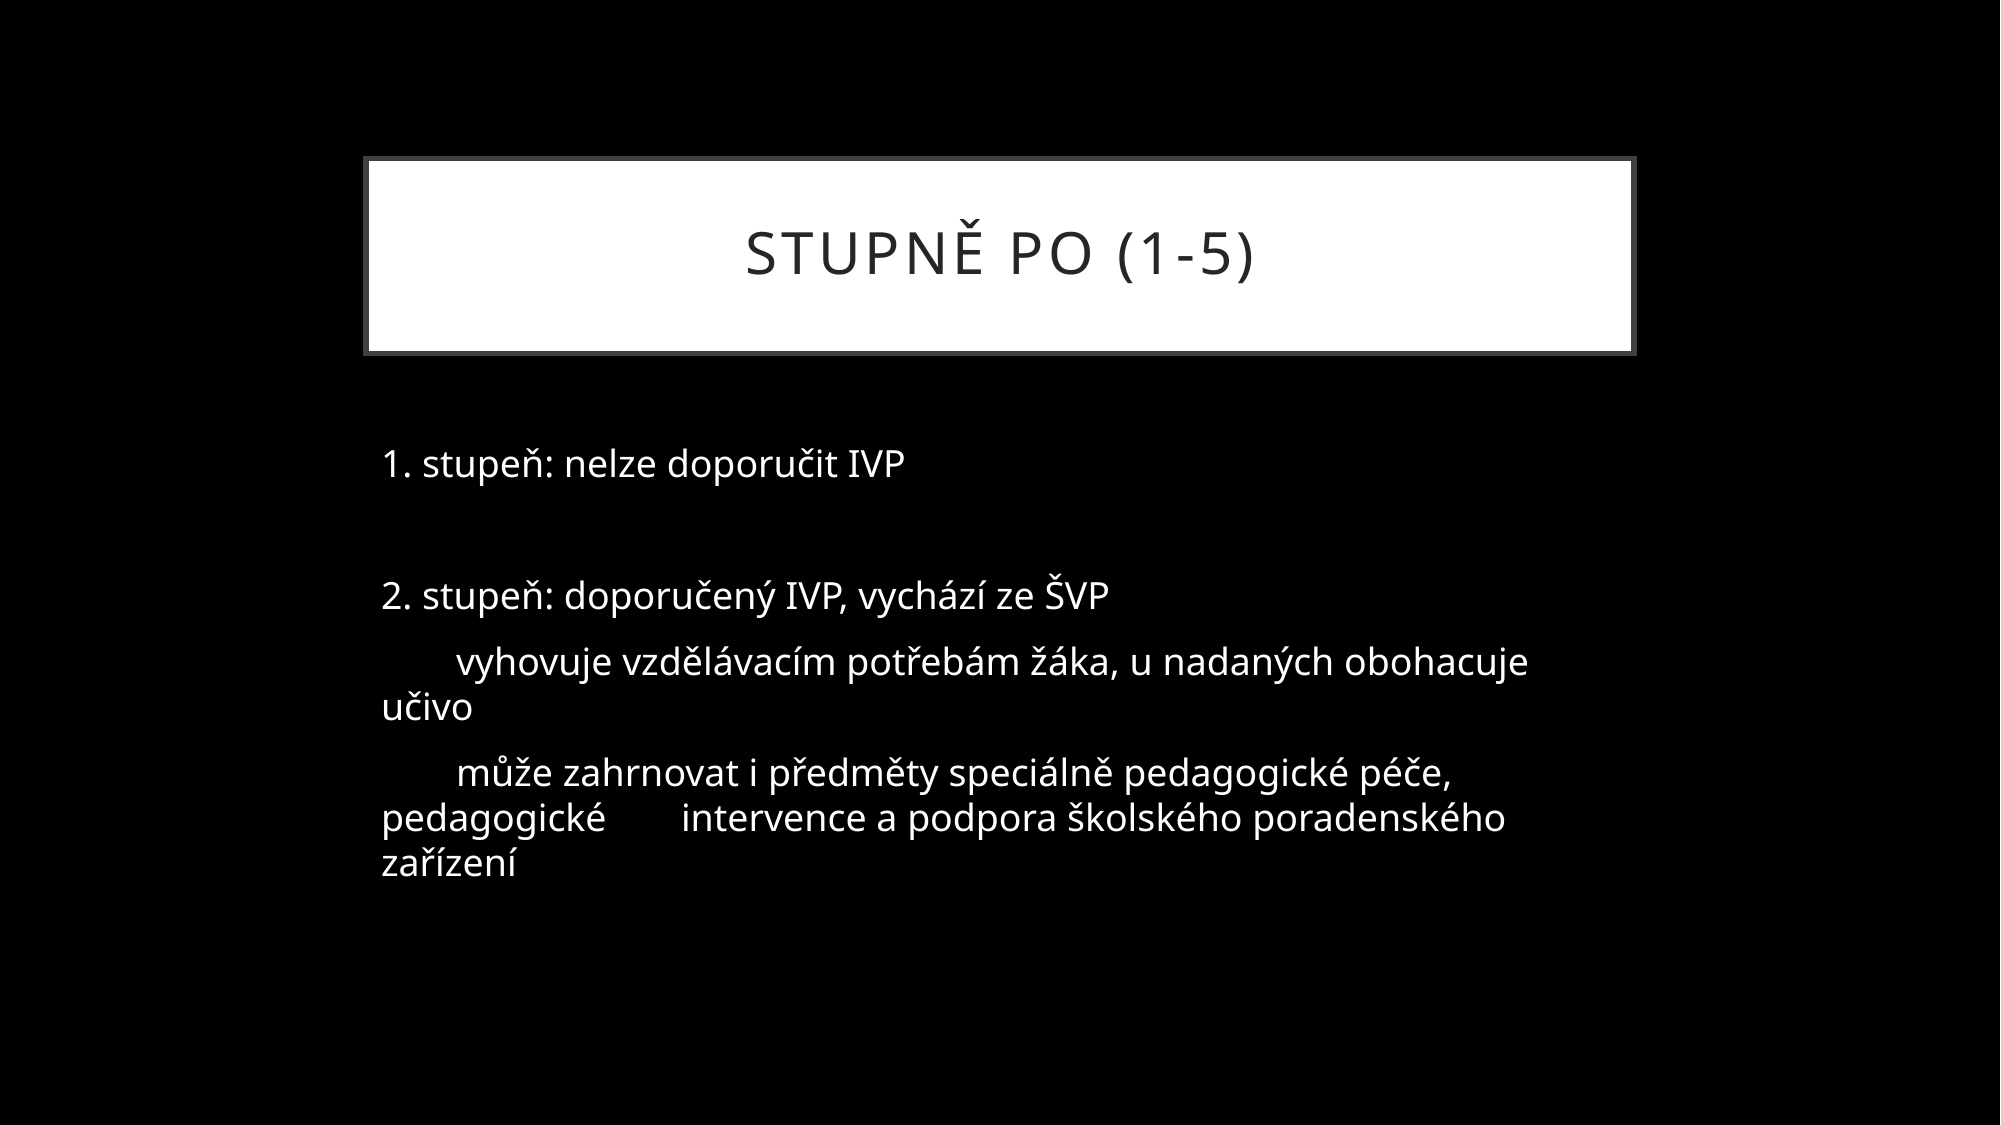

# Stupně po (1-5)
1. stupeň: nelze doporučit IVP
2. stupeň: doporučený IVP, vychází ze ŠVP
	vyhovuje vzdělávacím potřebám žáka, u nadaných obohacuje učivo
	může zahrnovat i předměty speciálně pedagogické péče, pedagogické 	intervence a podpora školského poradenského zařízení